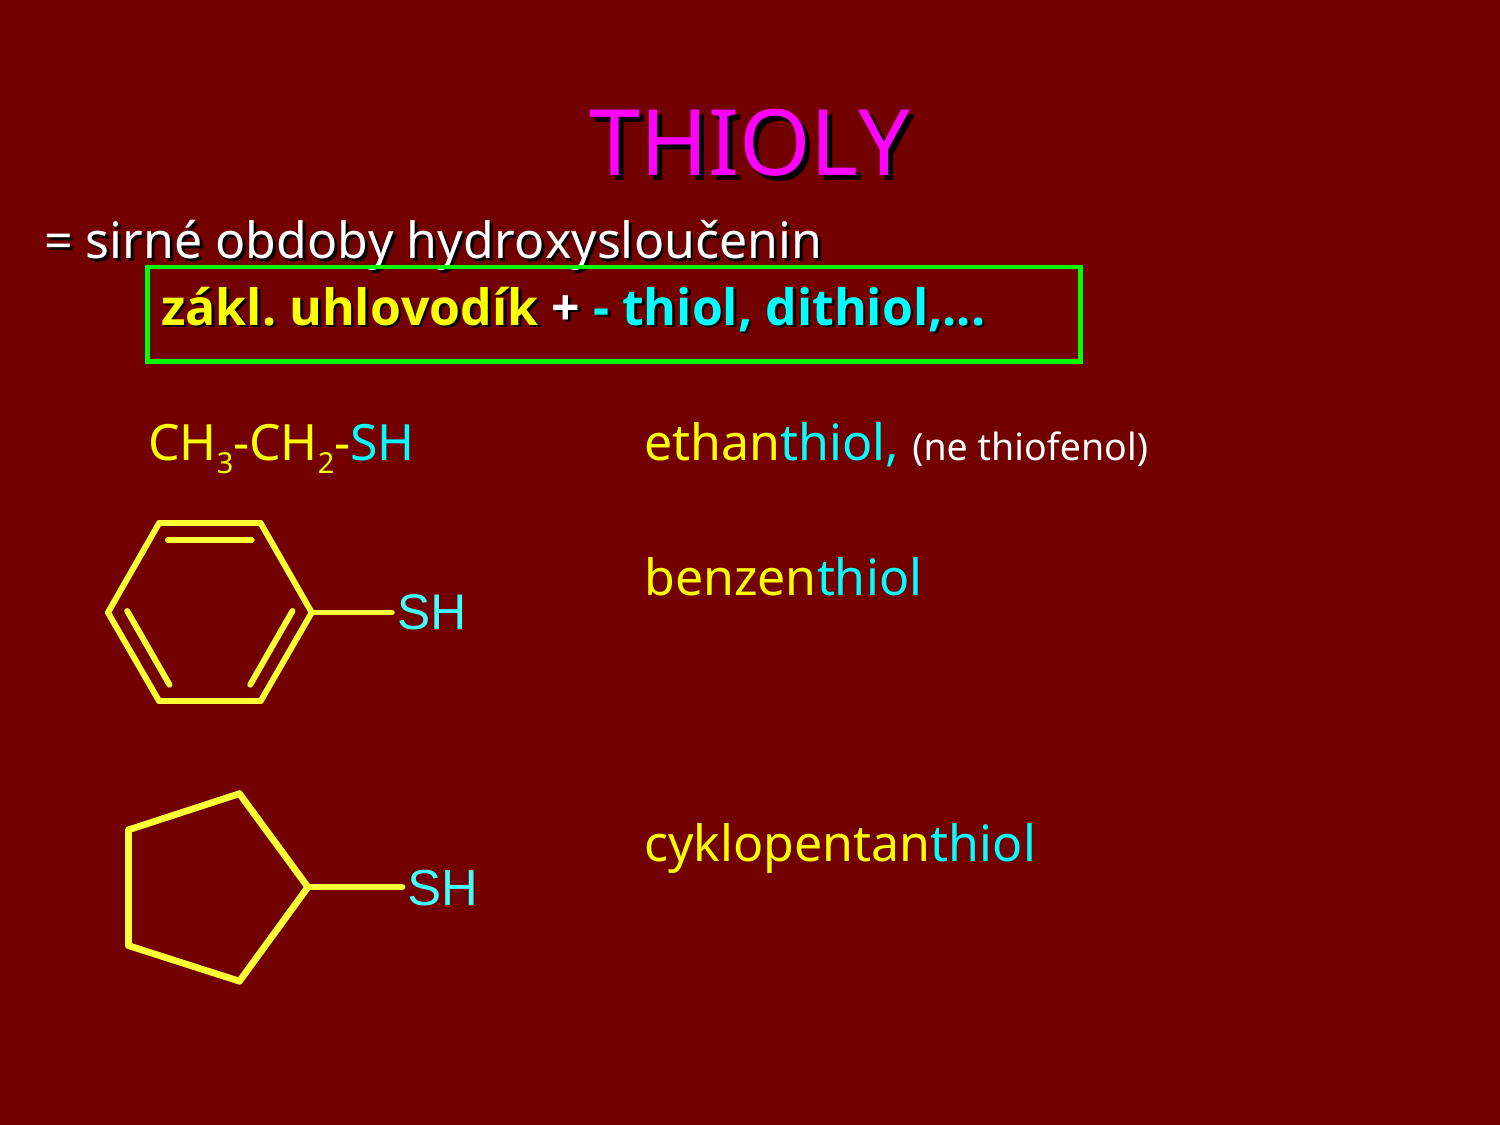

# THIOLY
= sirné obdoby hydroxysloučenin
 zákl. uhlovodík + - thiol, dithiol,...
 CH3-CH2-SH		ethanthiol, (ne thiofenol)
					benzenthiol
					cyklopentanthiol